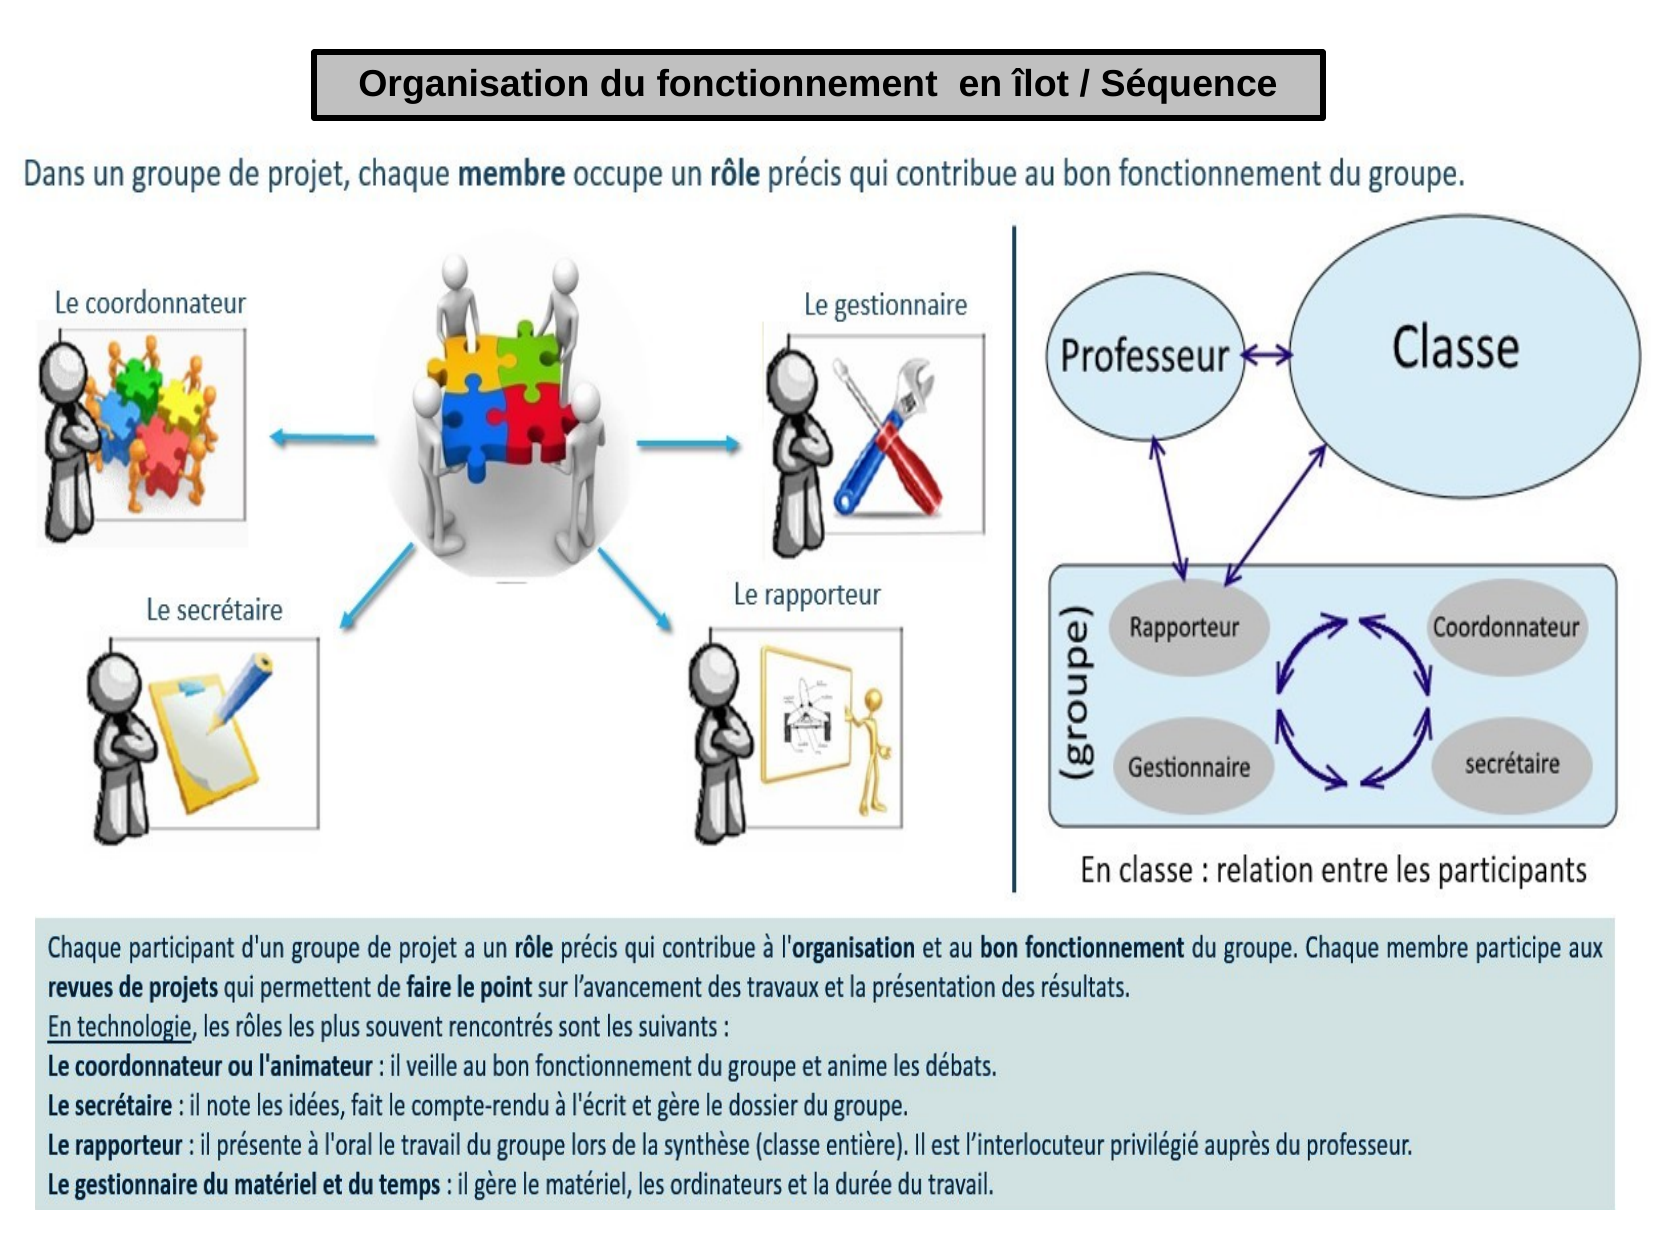

Organisation du fonctionnement en îlot / Séquence